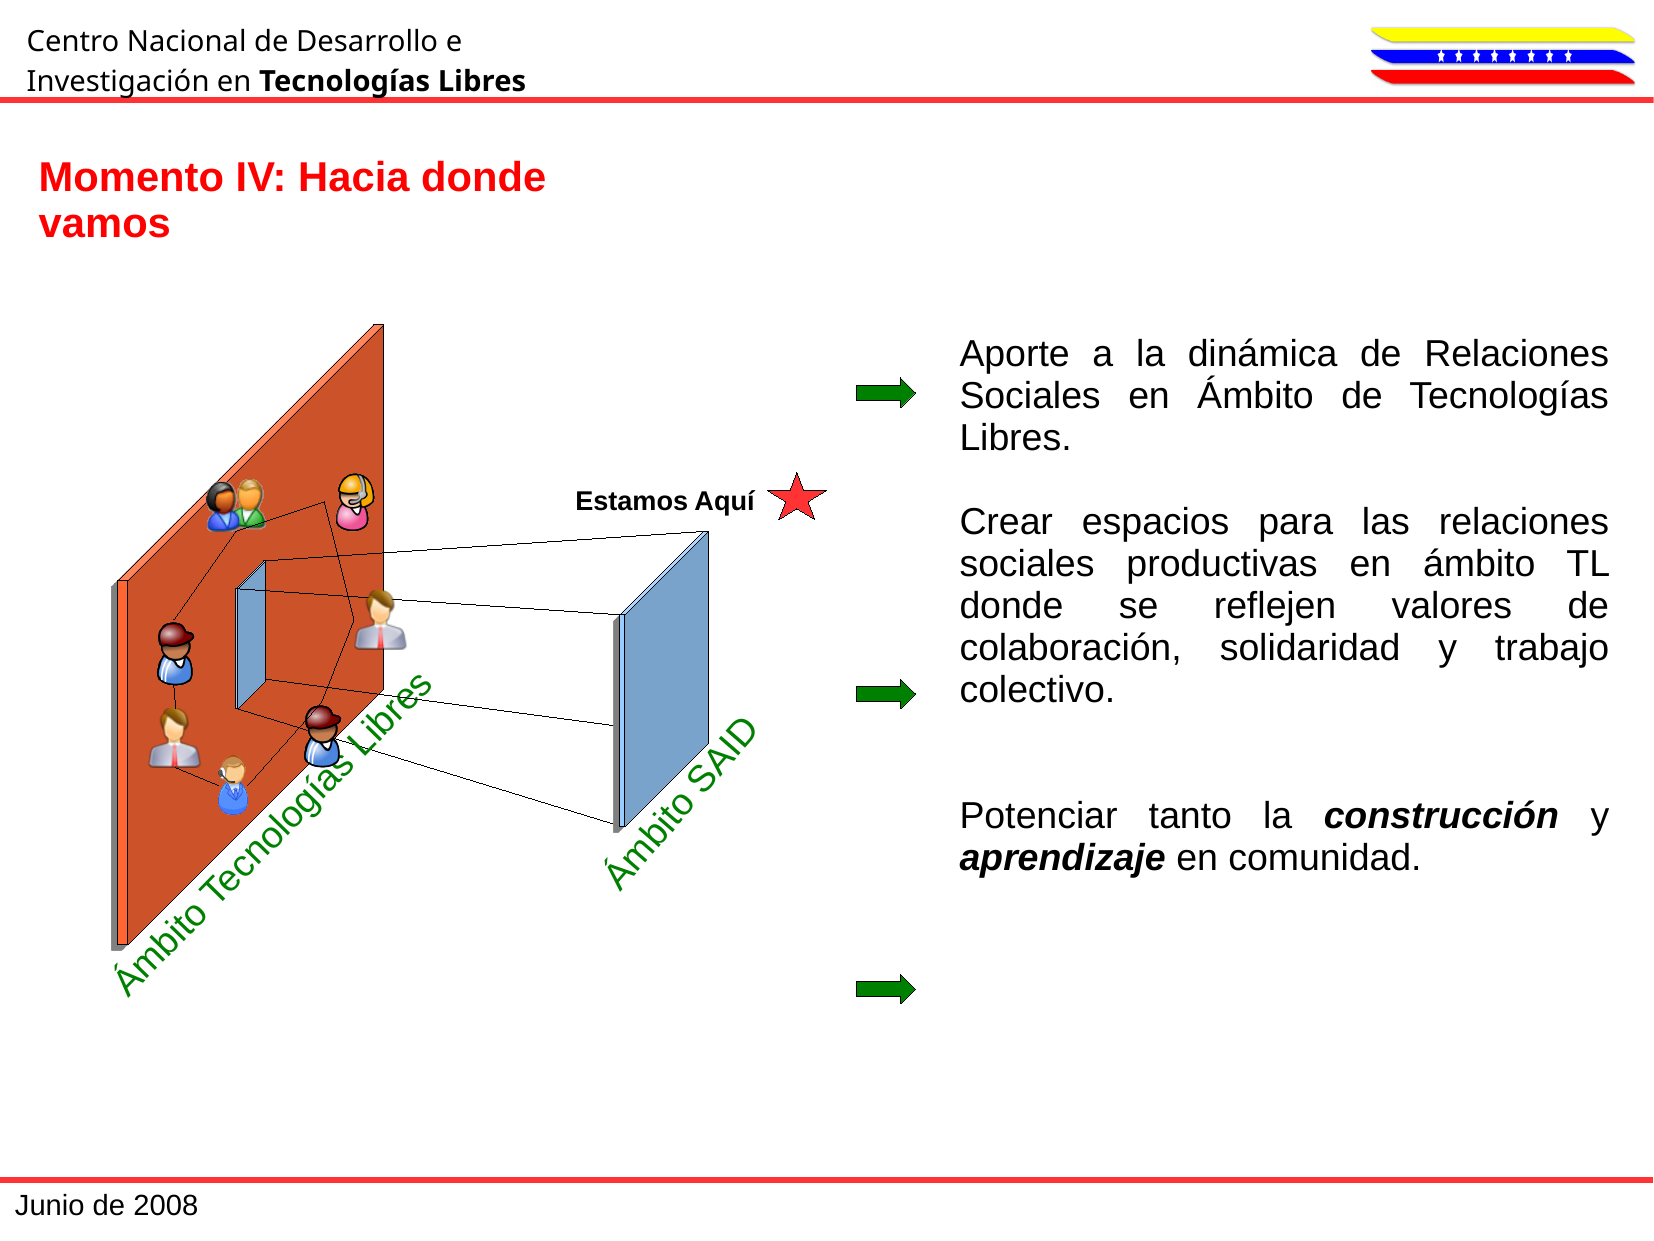

Momento IV: Hacia donde vamos
Estamos Aquí
Ámbito SAID
Ámbito Tecnologías Libres
Aporte a la dinámica de Relaciones Sociales en Ámbito de Tecnologías Libres.
Crear espacios para las relaciones sociales productivas en ámbito TL donde se reflejen valores de colaboración, solidaridad y trabajo colectivo.
Potenciar tanto la construcción y aprendizaje en comunidad.